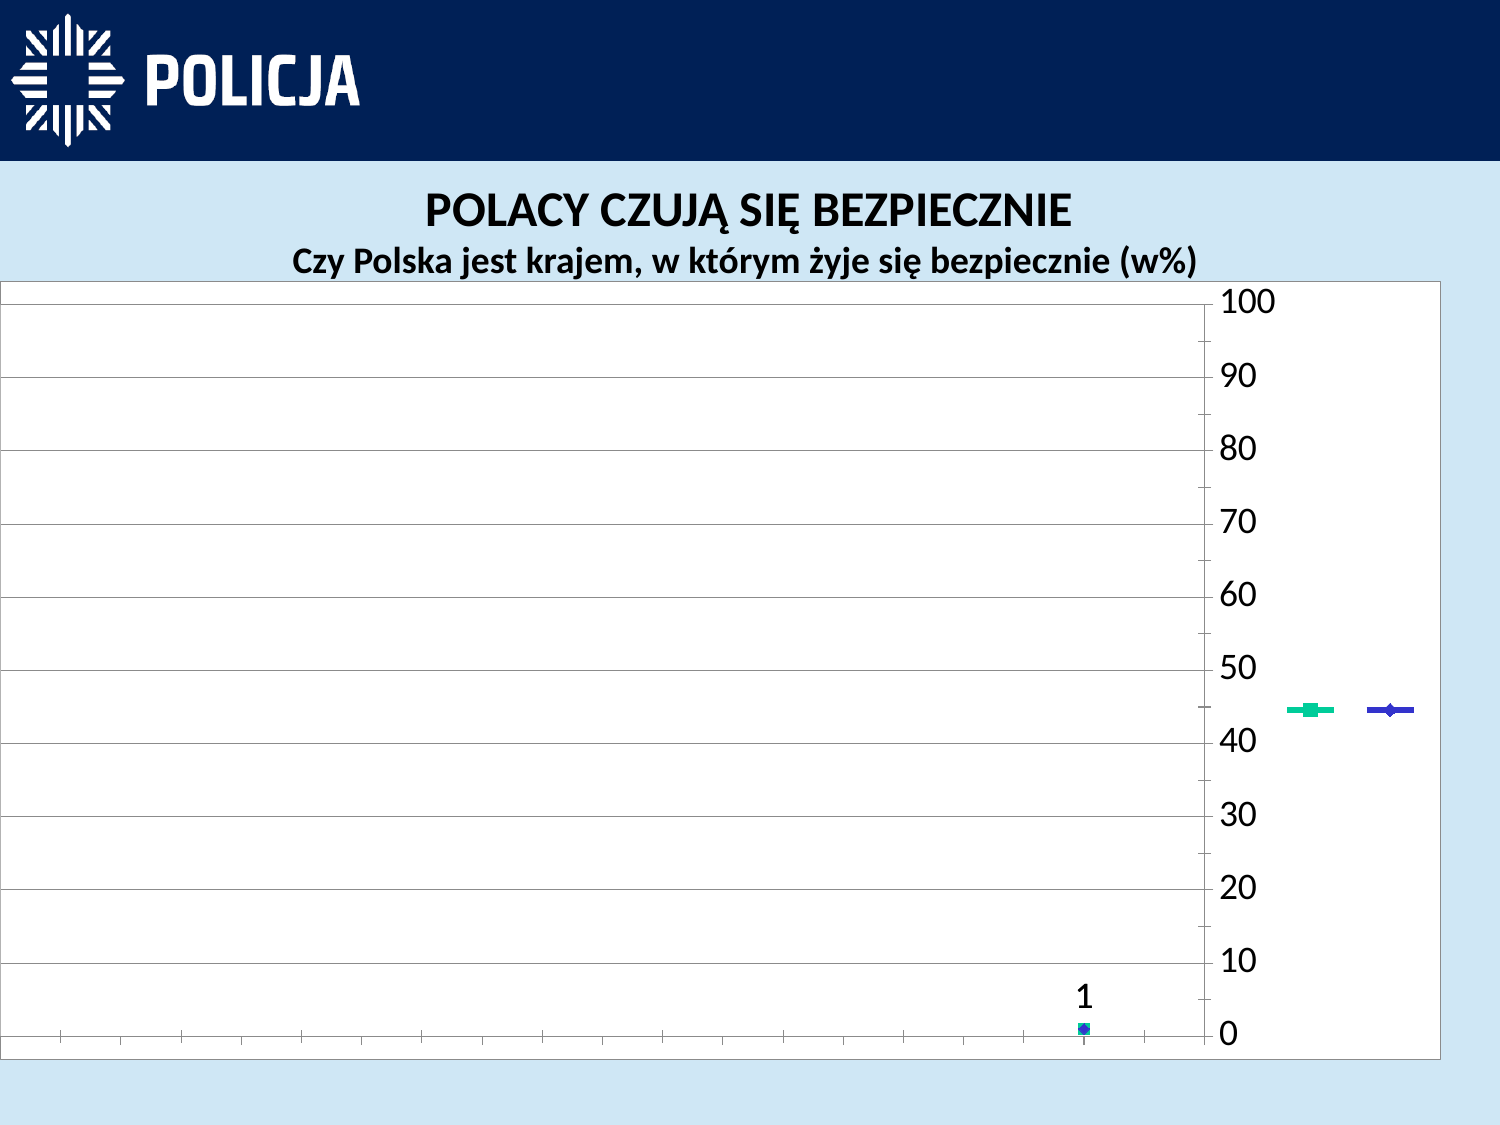

POLACY CZUJĄ SIĘ BEZPIECZNIE
Czy Polska jest krajem, w którym żyje się bezpiecznie (w%)
### Chart
| Category | | |
|---|---|---|